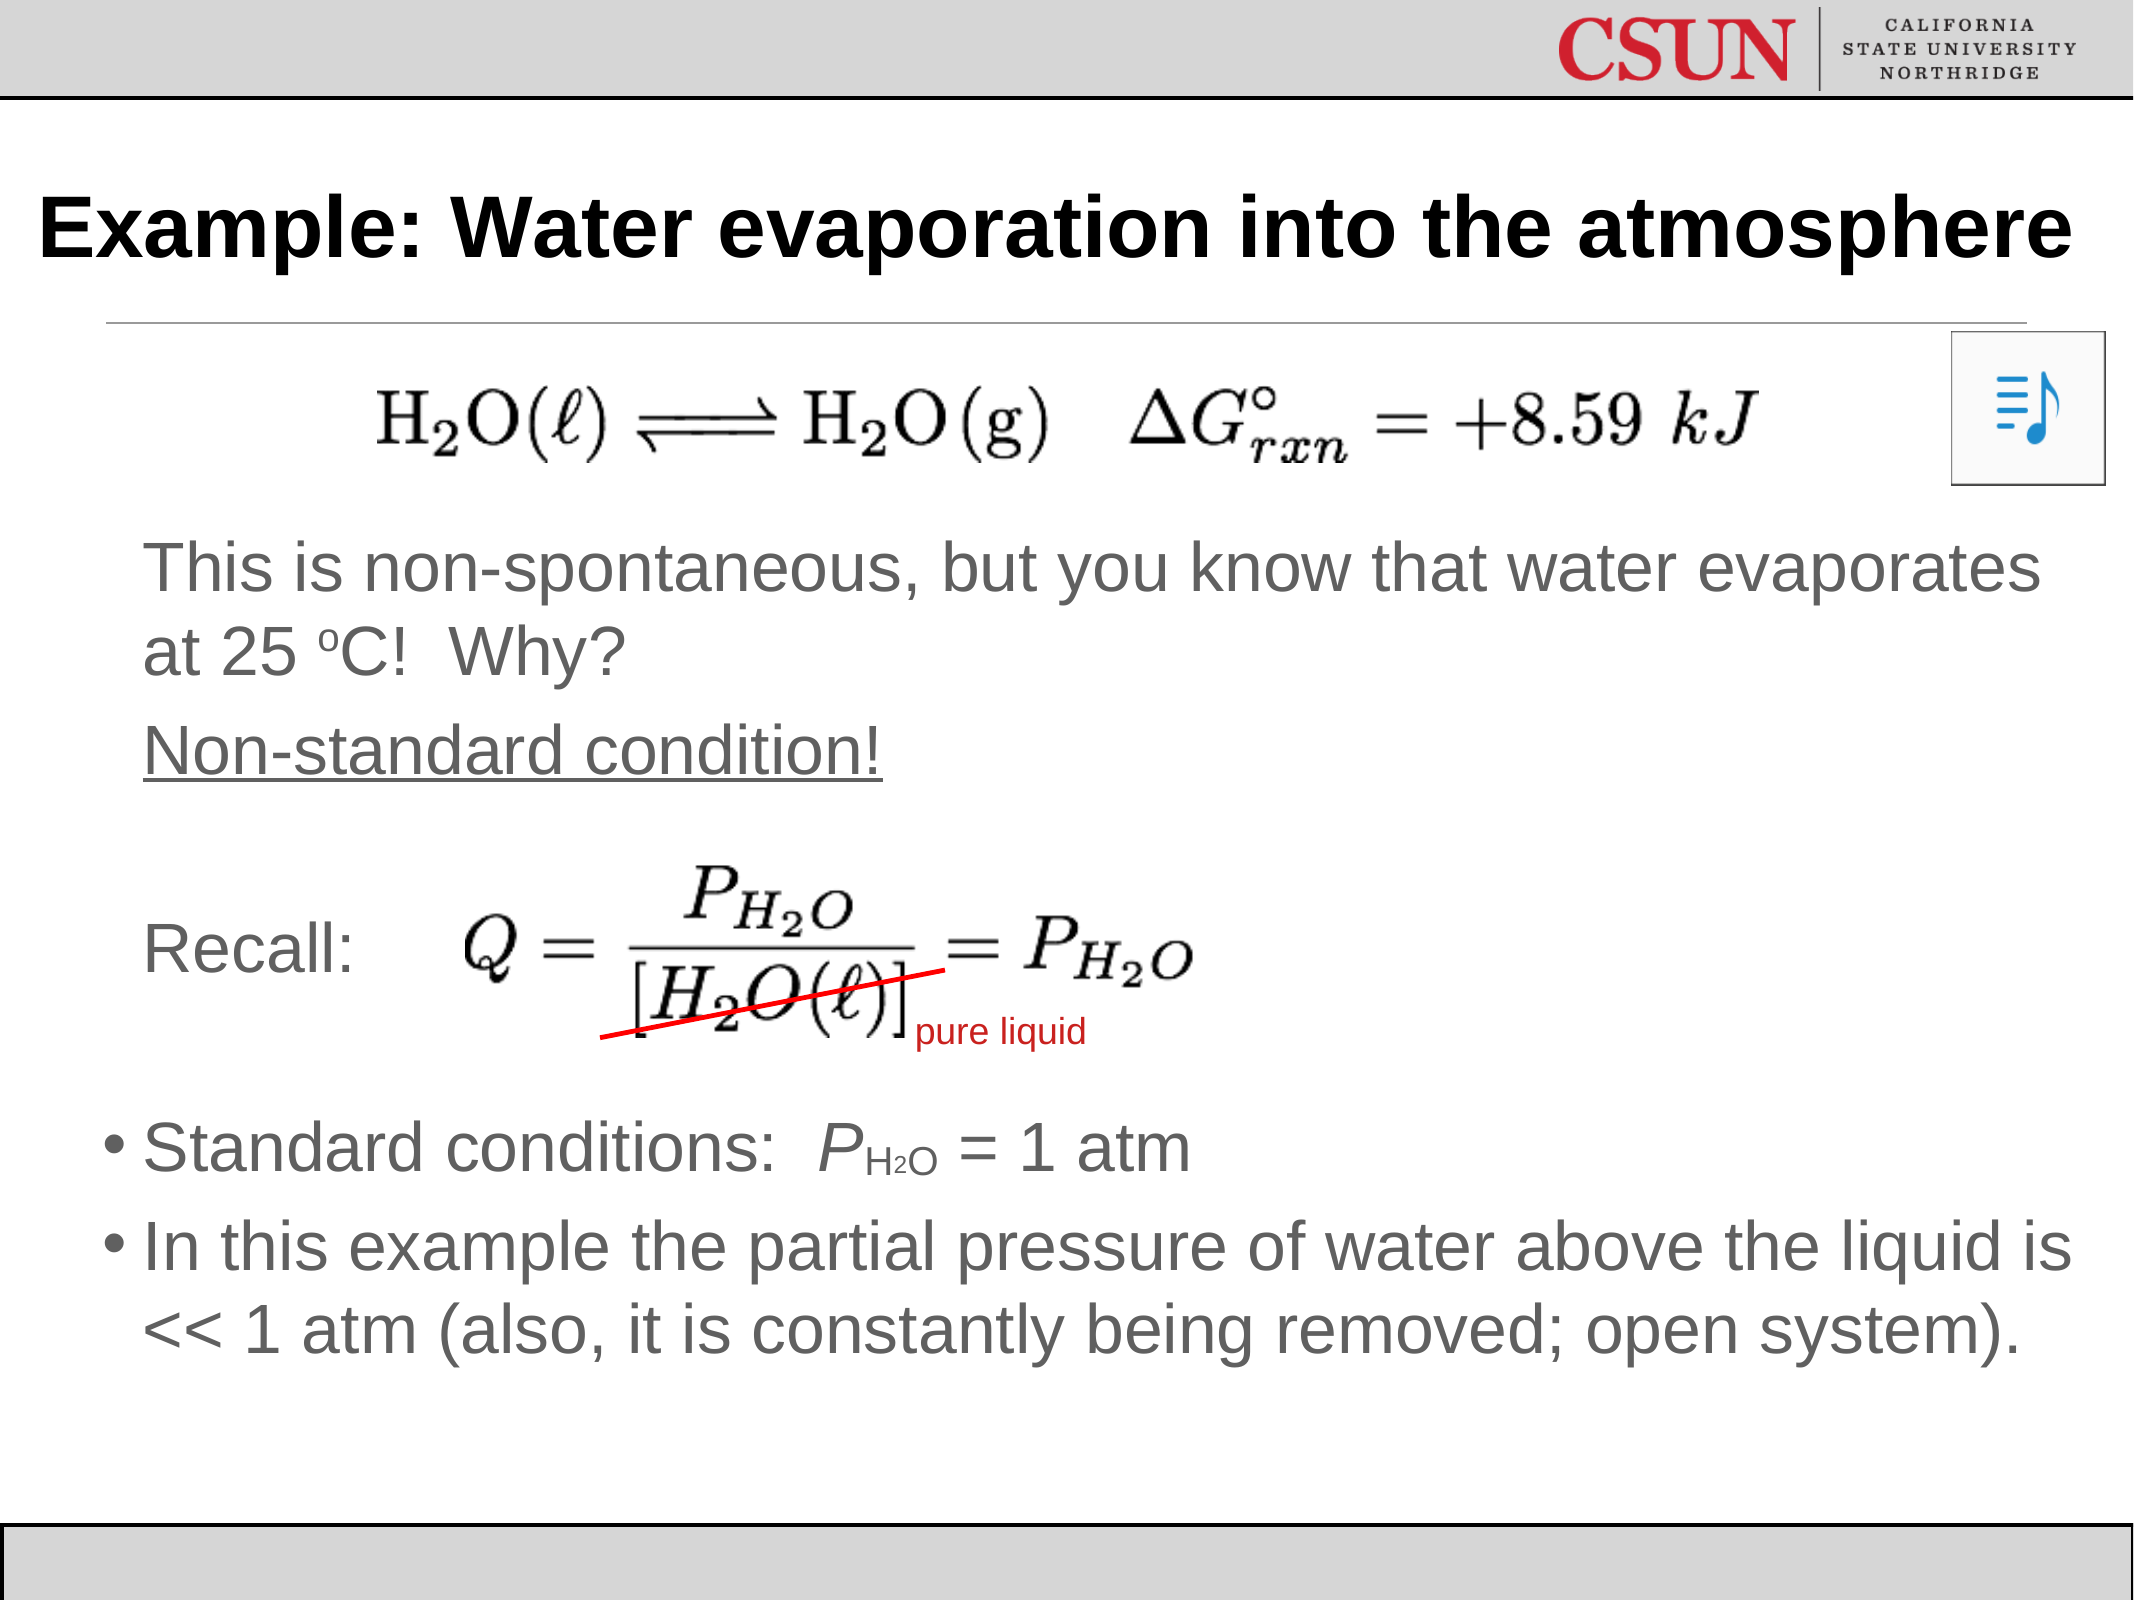

# Example: Water evaporation into the atmosphere
This is non-spontaneous, but you know that water evaporates at 25 oC! Why?
Non-standard condition!
Recall:
Standard conditions: PH2O = 1 atm
In this example the partial pressure of water above the liquid is << 1 atm (also, it is constantly being removed; open system).
pure liquid